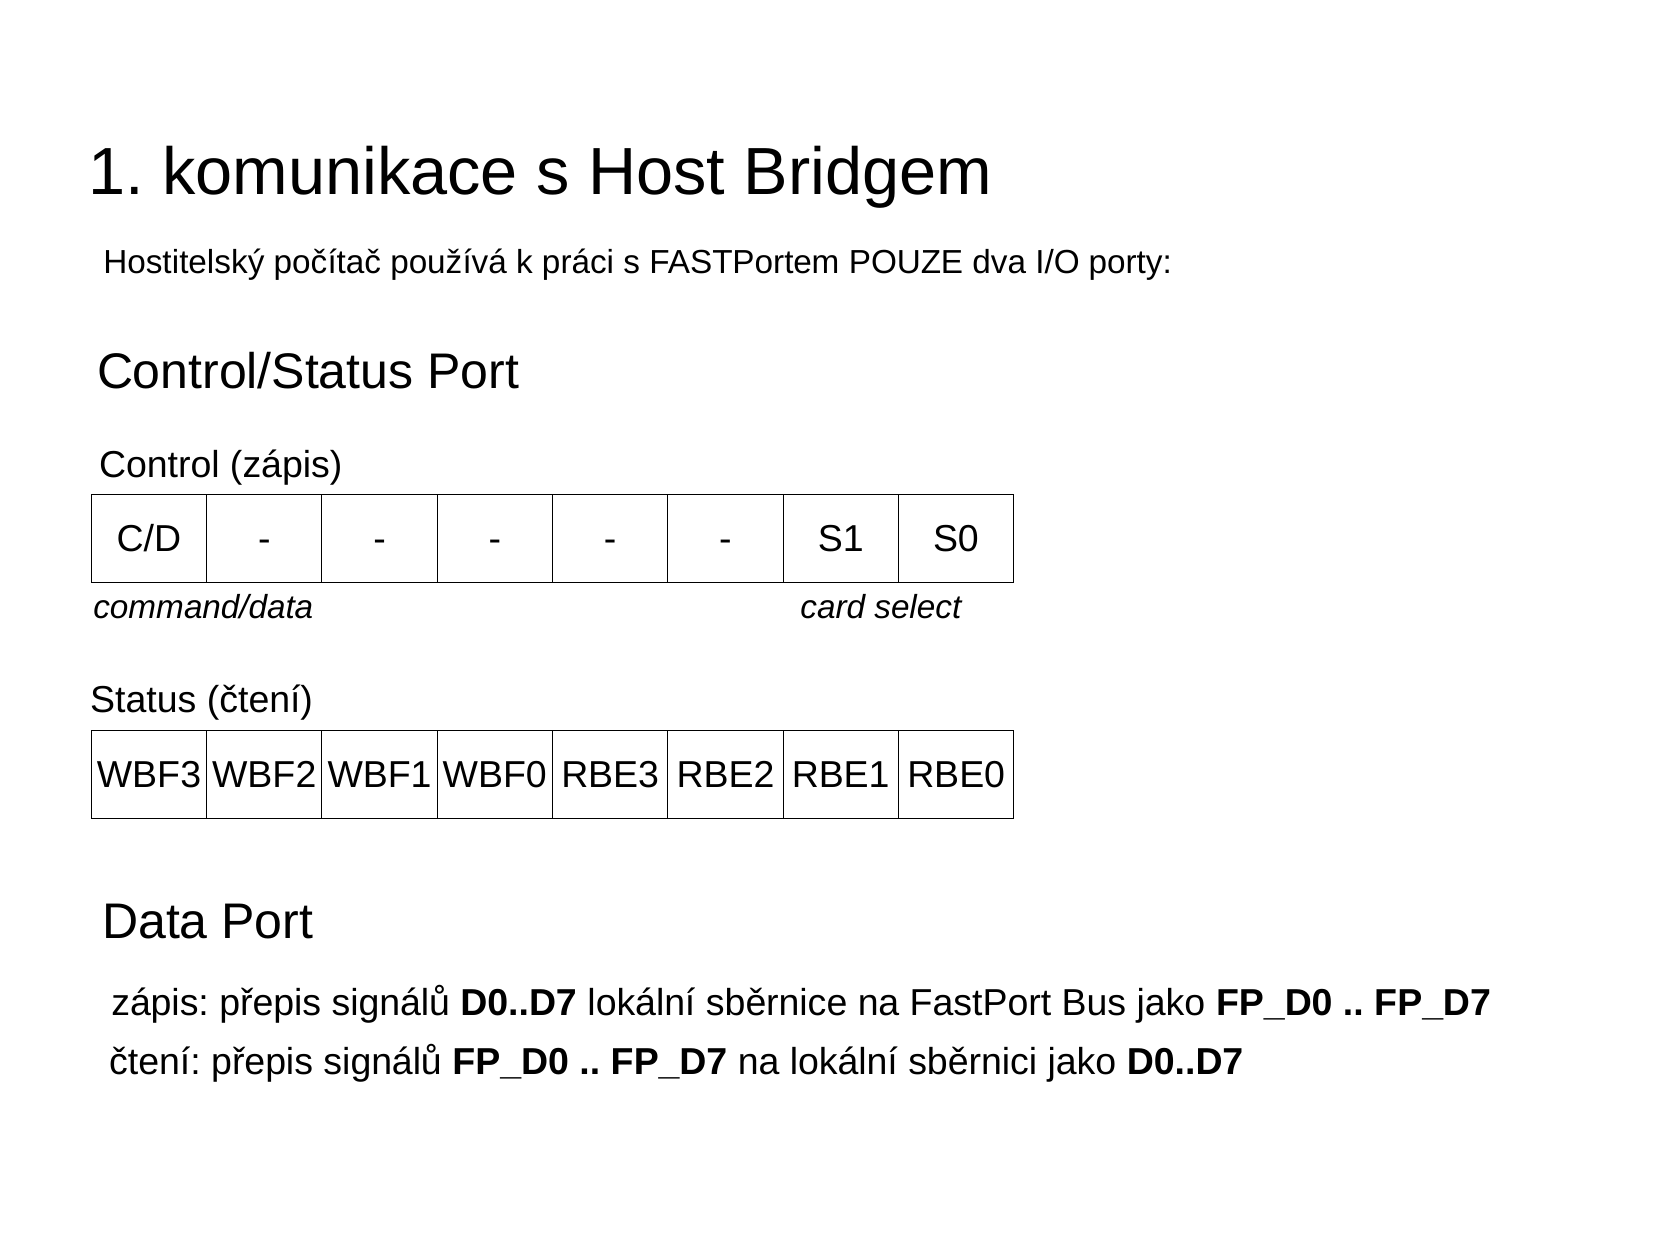

# 1. komunikace s Host Bridgem
Hostitelský počítač používá k práci s FASTPortem POUZE dva I/O porty:
Control/Status Port
Control (zápis)
C/D
-
-
-
-
-
S1
S0
command/data
card select
Status (čtení)
WBF3
WBF2
WBF1
WBF0
RBE3
RBE2
RBE1
RBE0
Data Port
zápis: přepis signálů D0..D7 lokální sběrnice na FastPort Bus jako FP_D0 .. FP_D7
čtení: přepis signálů FP_D0 .. FP_D7 na lokální sběrnici jako D0..D7